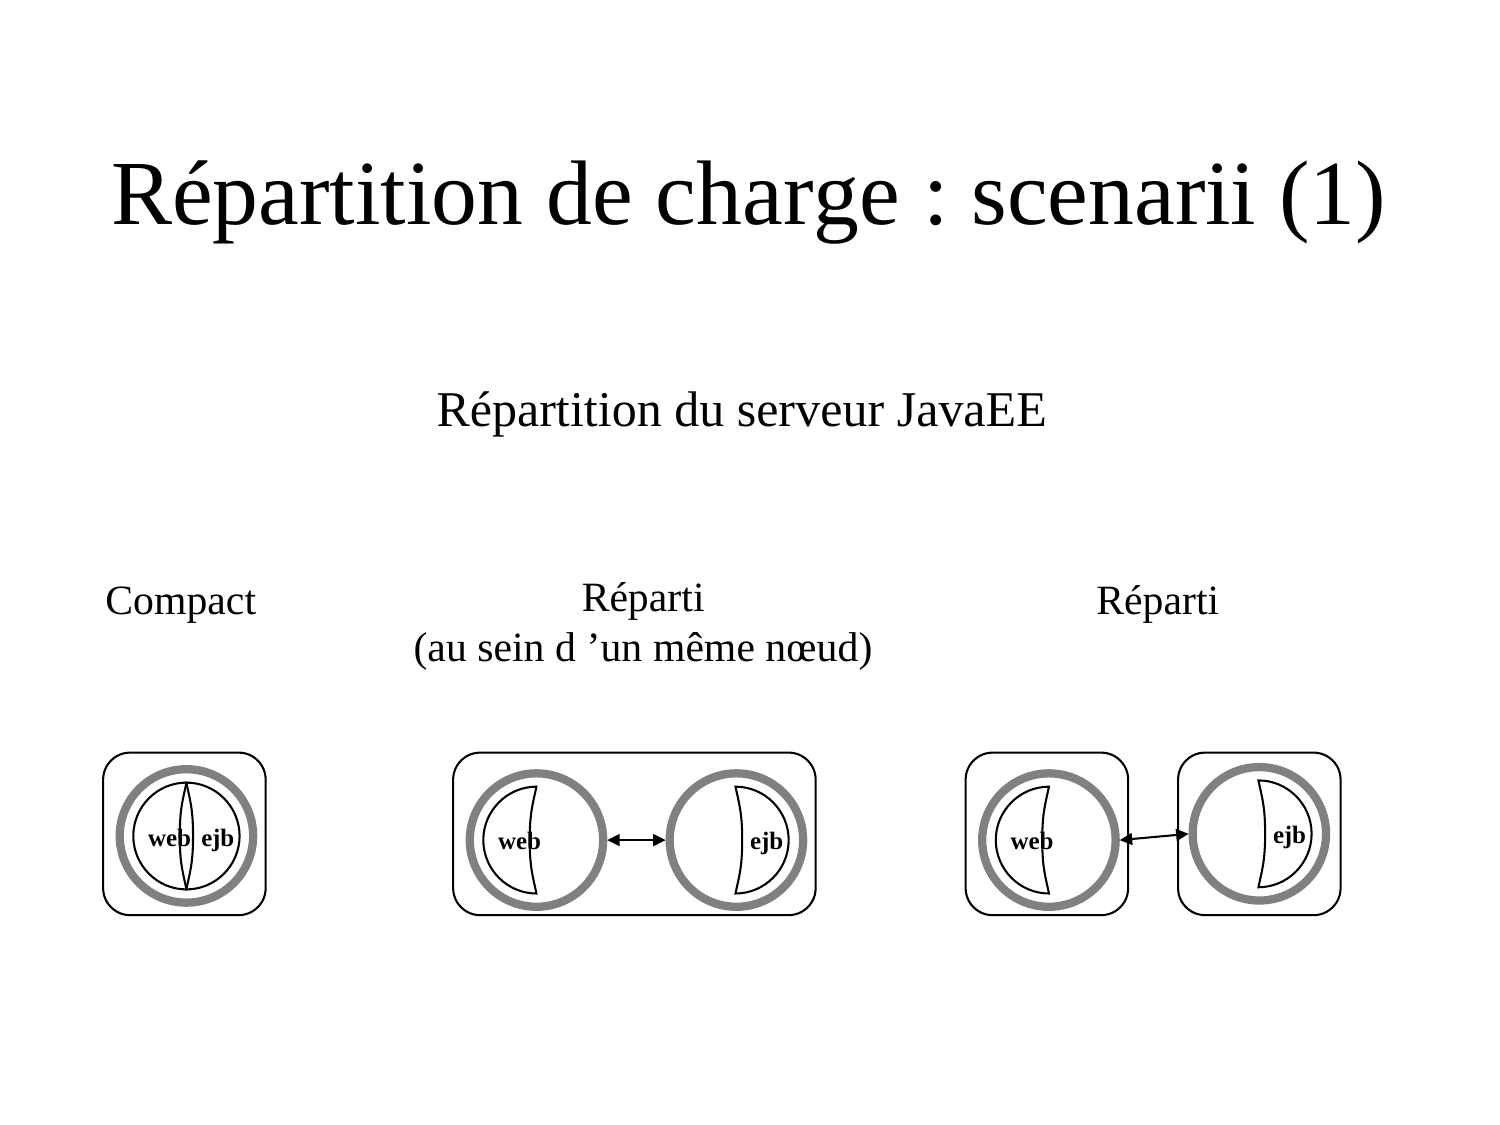

# Répartition de charge : scenarii (1)
Répartition du serveur JavaEE
Réparti
(au sein d ’un même nœud)
Compact
Réparti
ejb
web
ejb
web
ejb
web